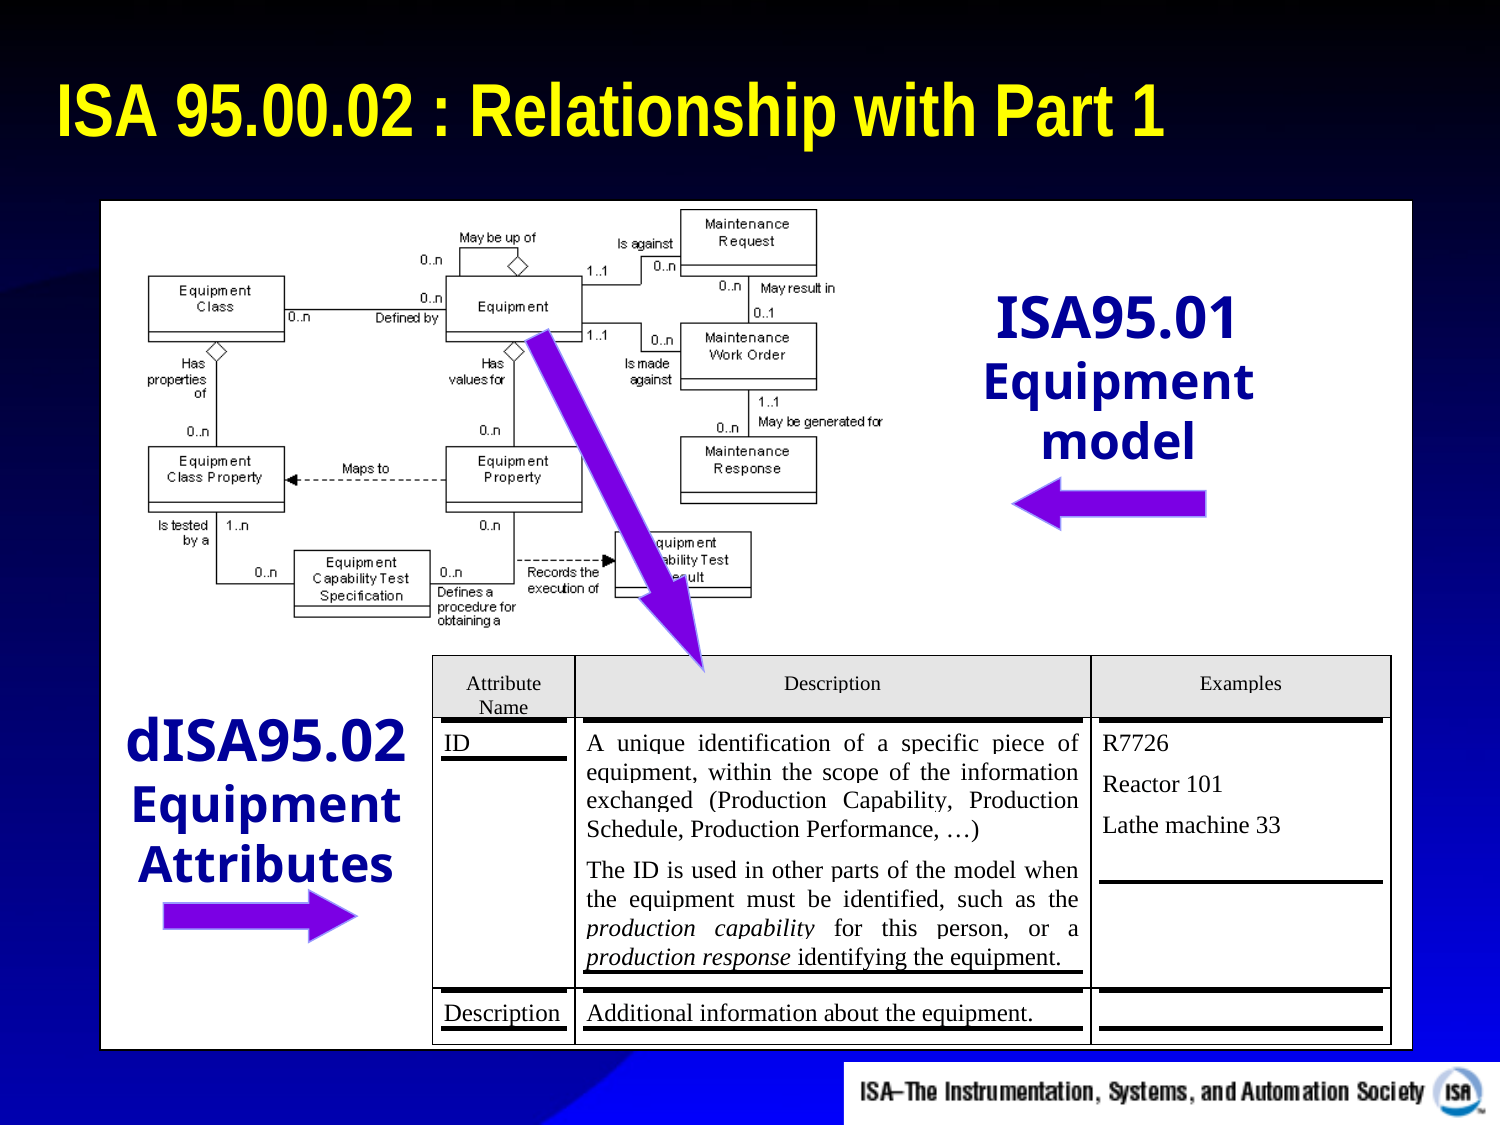

# ISA 95.00.02 : Relationship with Part 1
ISA95.01 Equipment model
dISA95.02
Equipment
Attributes